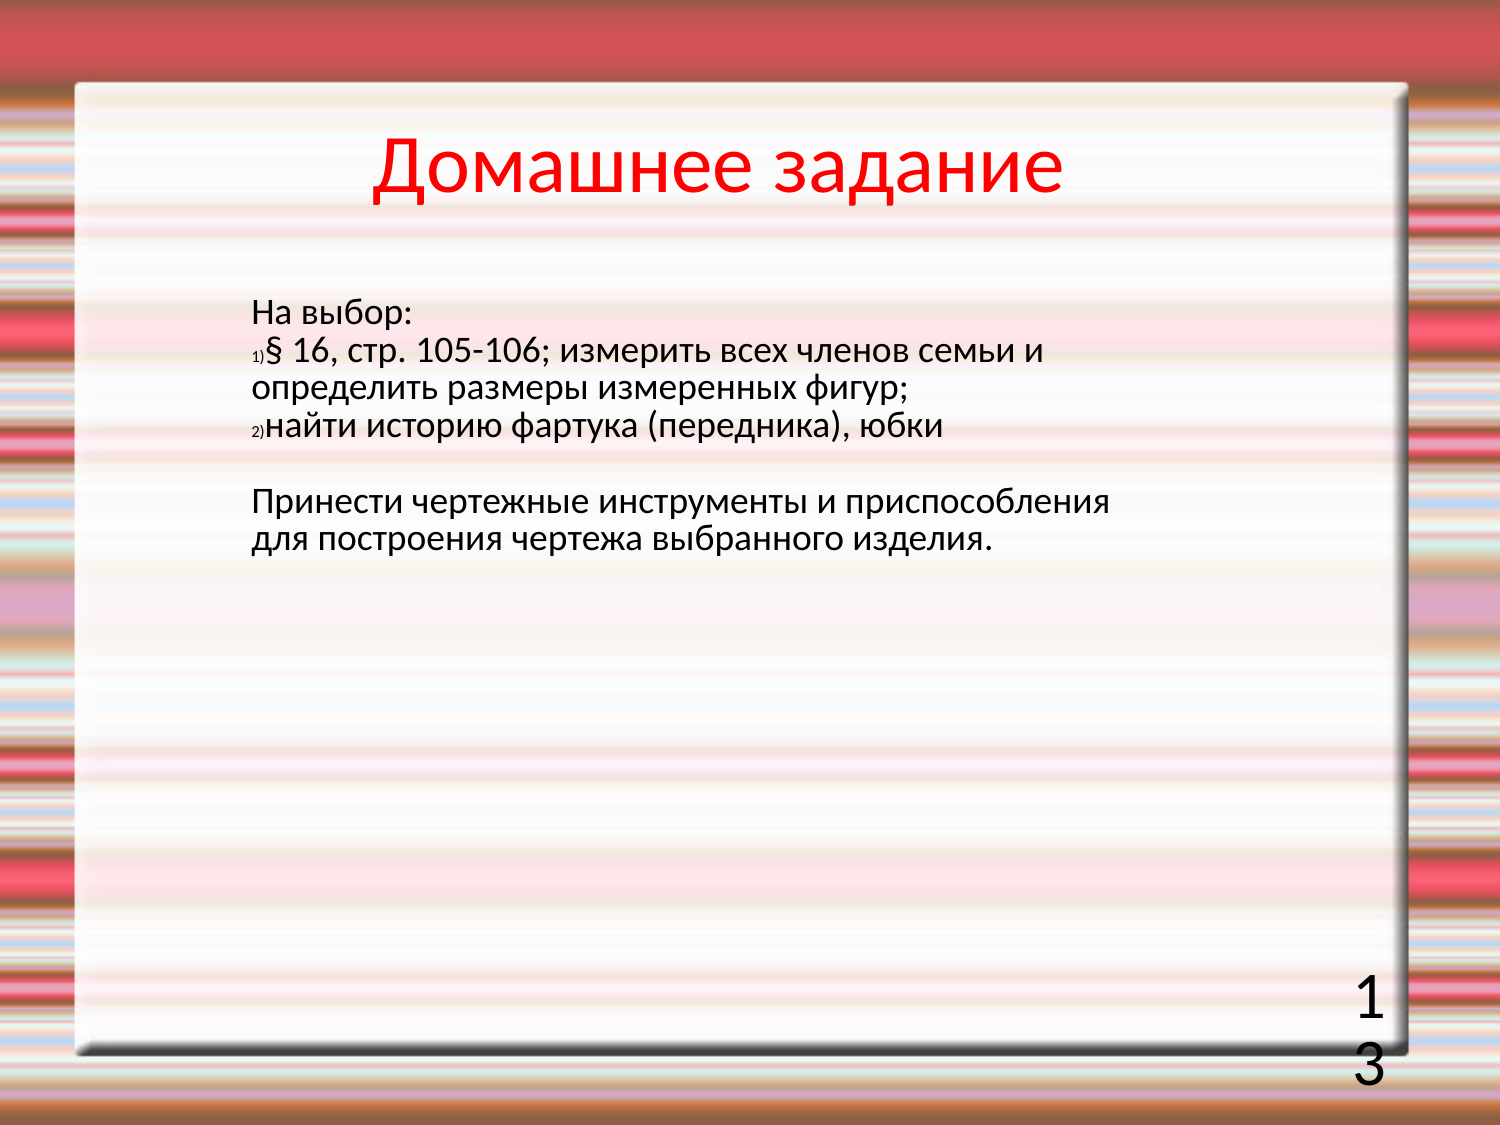

# Домашнее задание
На выбор:
§ 16, стр. 105-106; измерить всех членов семьи и определить размеры измеренных фигур;
найти историю фартука (передника), юбки
Принести чертежные инструменты и приспособления для построения чертежа выбранного изделия.
13